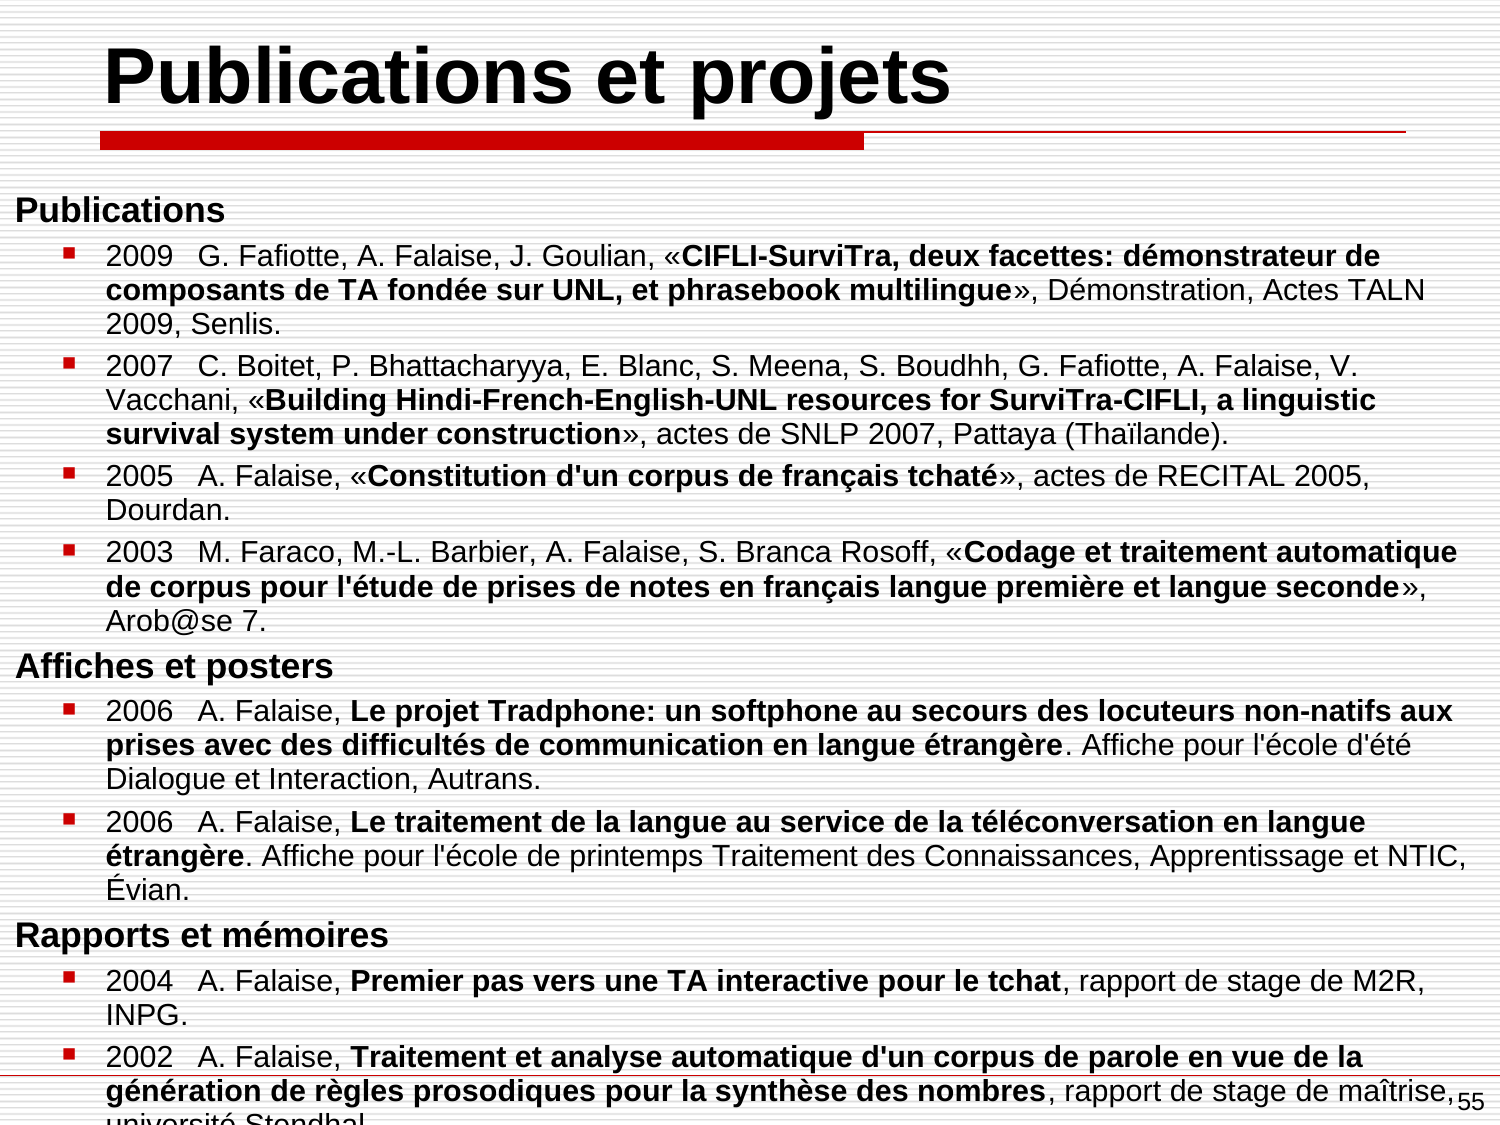

Publications et projets
# Publications
2009		G. Fafiotte, A. Falaise, J. Goulian, «CIFLI-SurviTra, deux facettes: démonstrateur de composants de TA fondée sur UNL, et phrasebook multilingue», Démonstration, Actes TALN 2009, Senlis.
2007	C. Boitet, P. Bhattacharyya, E. Blanc, S. Meena, S. Boudhh, G. Fafiotte, A. Falaise, V. Vacchani, «Building Hindi-French-English-UNL resources for SurviTra-CIFLI, a linguistic survival system under construction», actes de SNLP 2007, Pattaya (Thaïlande).
2005	A. Falaise, «Constitution d'un corpus de français tchaté», actes de RECITAL 2005, Dourdan.
2003	M. Faraco, M.-L. Barbier, A. Falaise, S. Branca Rosoff, «Codage et traitement automatique de corpus pour l'étude de prises de notes en français langue première et langue seconde», Arob@se 7.
Affiches et posters
2006	A. Falaise, Le projet Tradphone: un softphone au secours des locuteurs non-natifs aux prises avec des difficultés de communication en langue étrangère. Affiche pour l'école d'été Dialogue et Interaction, Autrans.
2006	A. Falaise, Le traitement de la langue au service de la téléconversation en langue étrangère. Affiche pour l'école de printemps Traitement des Connaissances, Apprentissage et NTIC, Évian.
Rapports et mémoires
2004	A. Falaise, Premier pas vers une TA interactive pour le tchat, rapport de stage de M2R, INPG.
2002	A. Falaise, Traitement et analyse automatique d'un corpus de parole en vue de la génération de règles prosodiques pour la synthèse des nombres, rapport de stage de maîtrise, université Stendhal.
Projets
2007-2009	CIFLI-SurviTra (LIG - Laboratoire d'Informatique de Grenoble / IIT - Indian Institute of Technology)
2008-2009	Scientext (LIDILEM - Laboratoire de Linguistique et Didactique des Langues Étrangères et Maternelles)
55